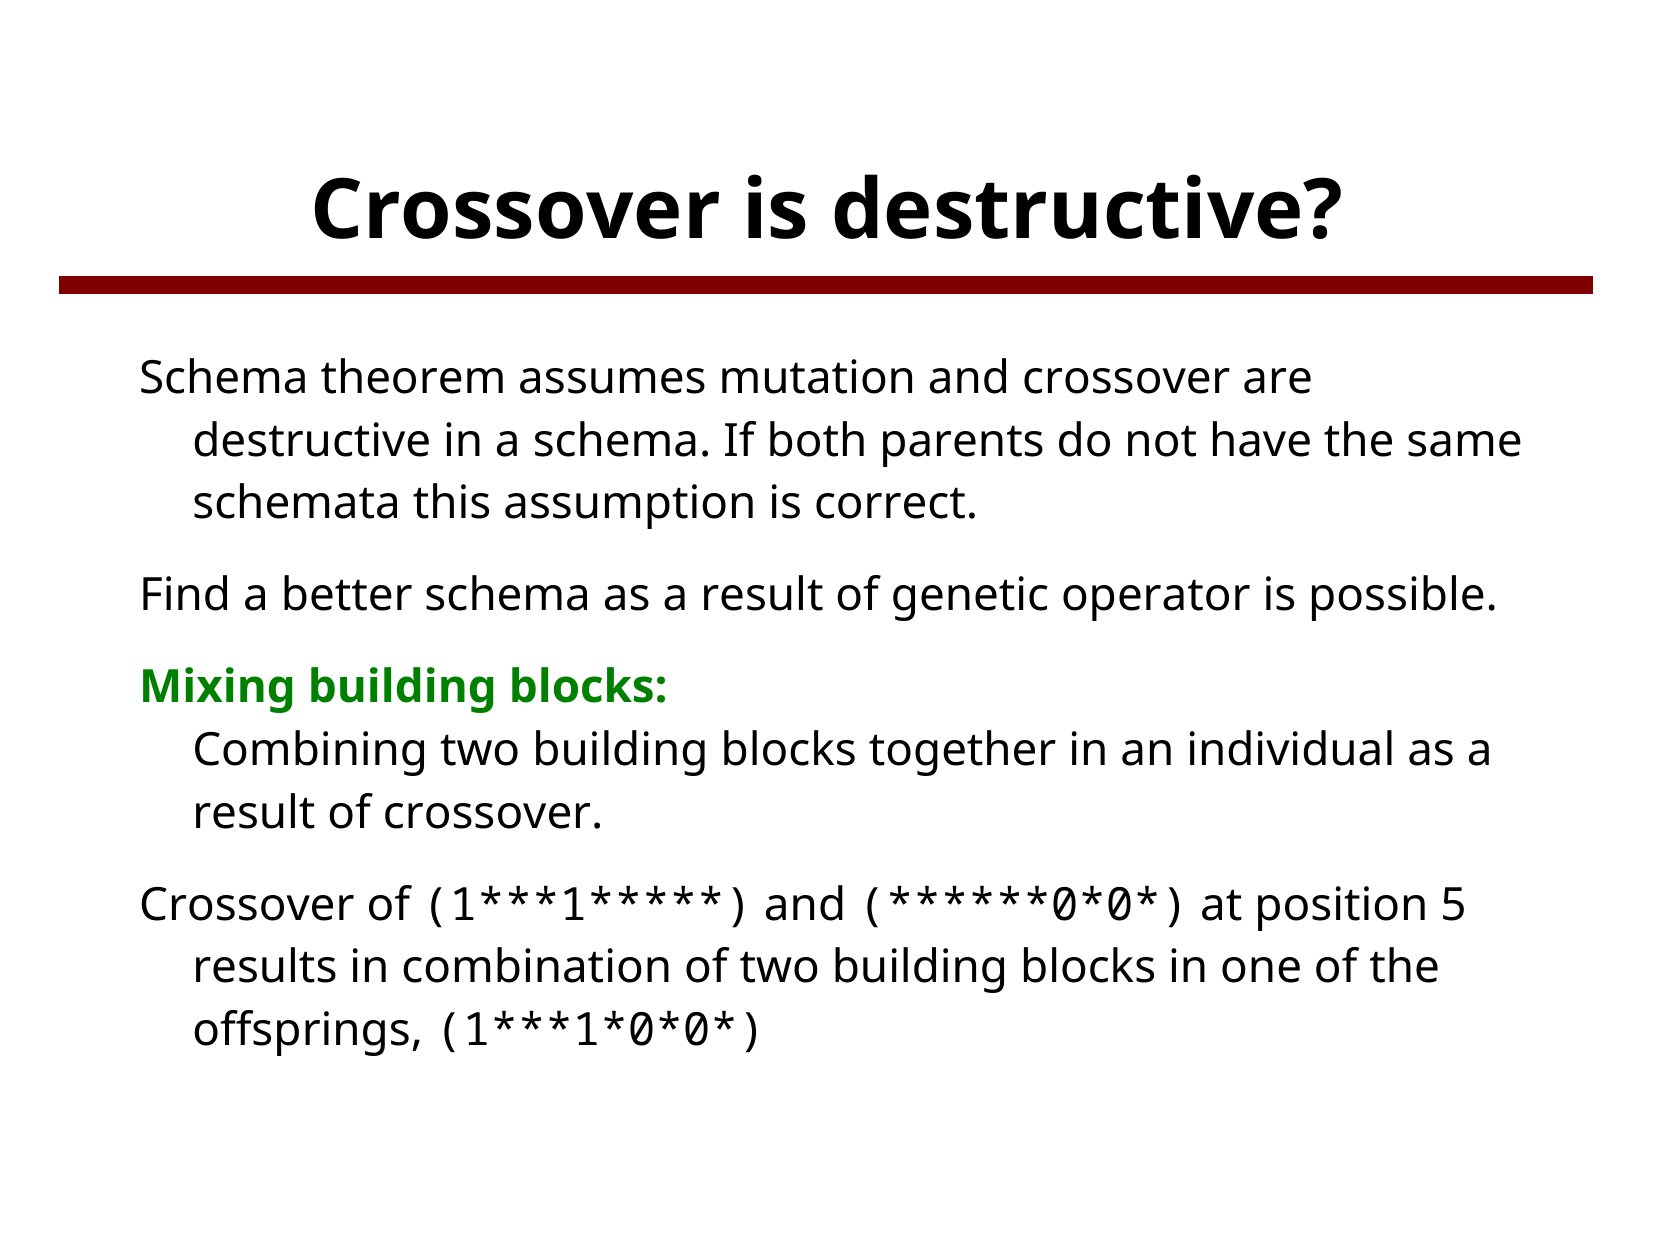

# Crossover is destructive?
Schema theorem assumes mutation and crossover are destructive in a schema. If both parents do not have the same schemata this assumption is correct.
Find a better schema as a result of genetic operator is possible.
Mixing building blocks:
Combining two building blocks together in an individual as a result of crossover.
Crossover of (1***1*****) and (******0*0*) at position 5 results in combination of two building blocks in one of the offsprings, (1***1*0*0*)